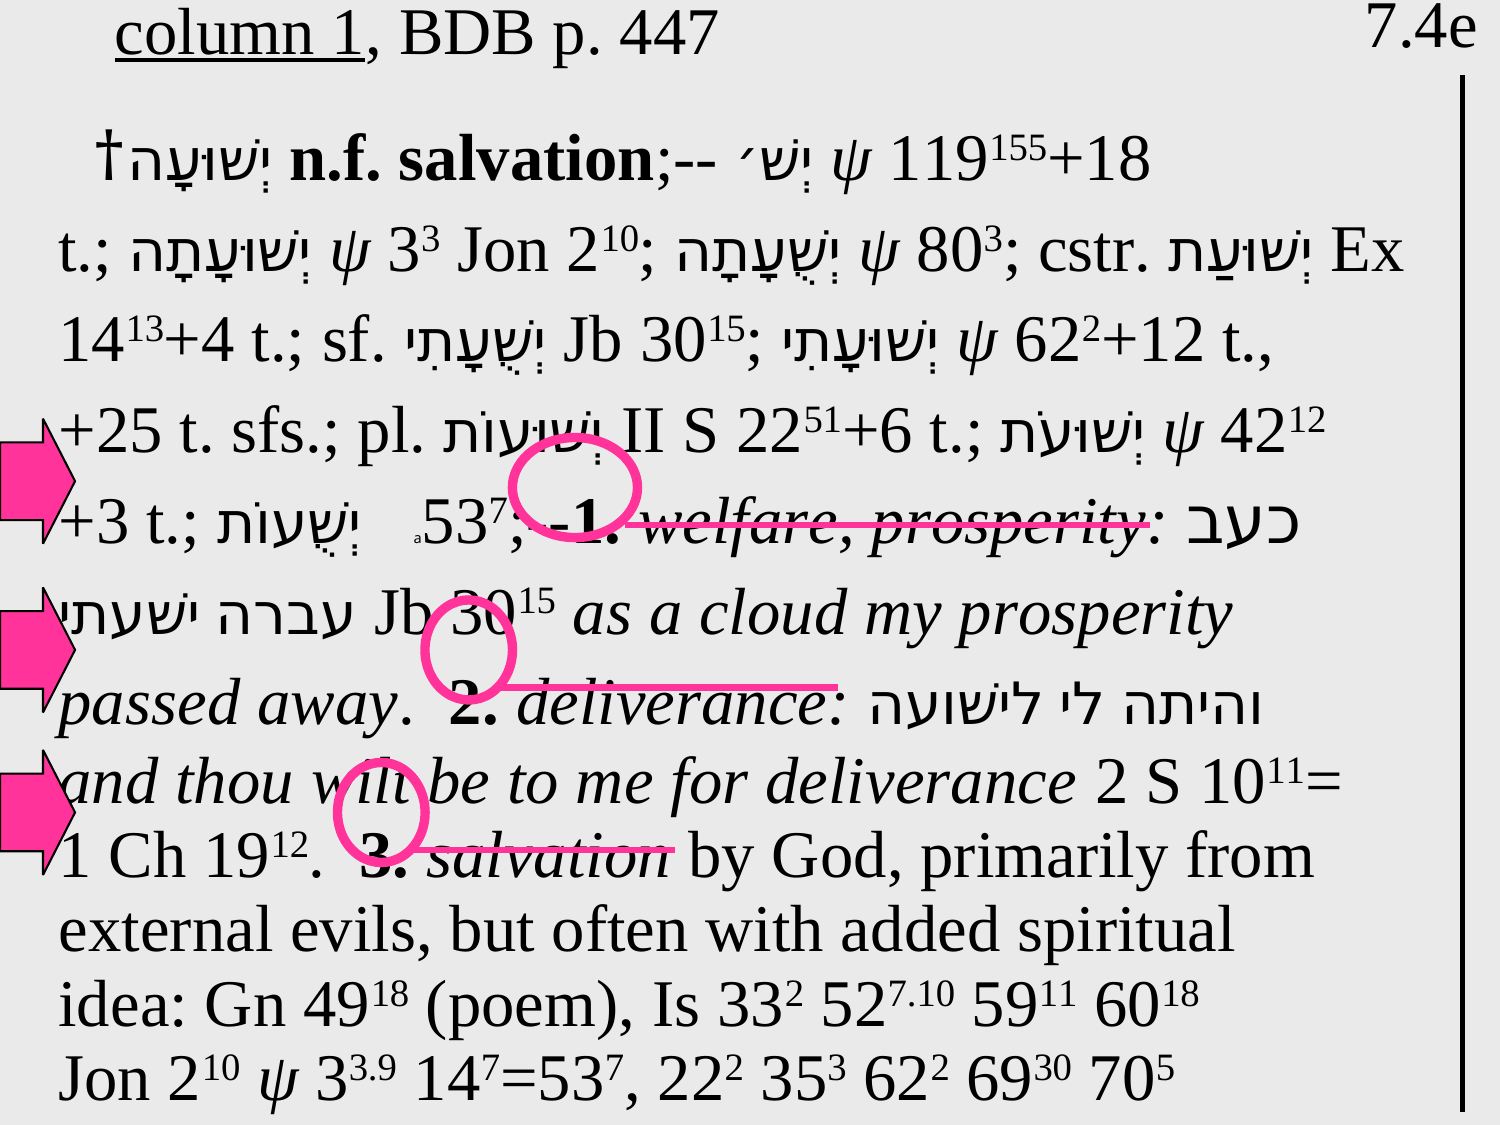

7.4e
column 1, BDB p. 447
 †יְשׁוּעָה n.f. salvation;-- יְשׁ׳ ψ 119155+18
t.; יְשׁוּעָתָה ψ 33 Jon 210; יְשֻׁעָתָה ψ 803; cstr. יְשׁוּעַת Ex
1413+4 t.; sf. יְשֻׁעָתִי Jb 3015; יְשׁוּעָתִי ψ 622+12 t.,
+25 t. sfs.; pl. יְשׁוּעוֹת II S 2251+6 t.; יְשׁוּעֹת ψ 4212
+3 t.; יְשֻׁעוֹת a537;--1. welfare, prosperity: כעב
עברה ישׁעתי Jb 3015 as a cloud my prosperity
passed away. 2. deliverance: והיתה לי לישׁועה
and thou wilt be to me for deliverance 2 S 1011=
1 Ch 1912. 3. salvation by God, primarily from
external evils, but often with added spiritual
idea: Gn 4918 (poem), Is 332 527.10 5911 6018
Jon 210 ψ 33.9 147=537, 222 353 622 6930 705